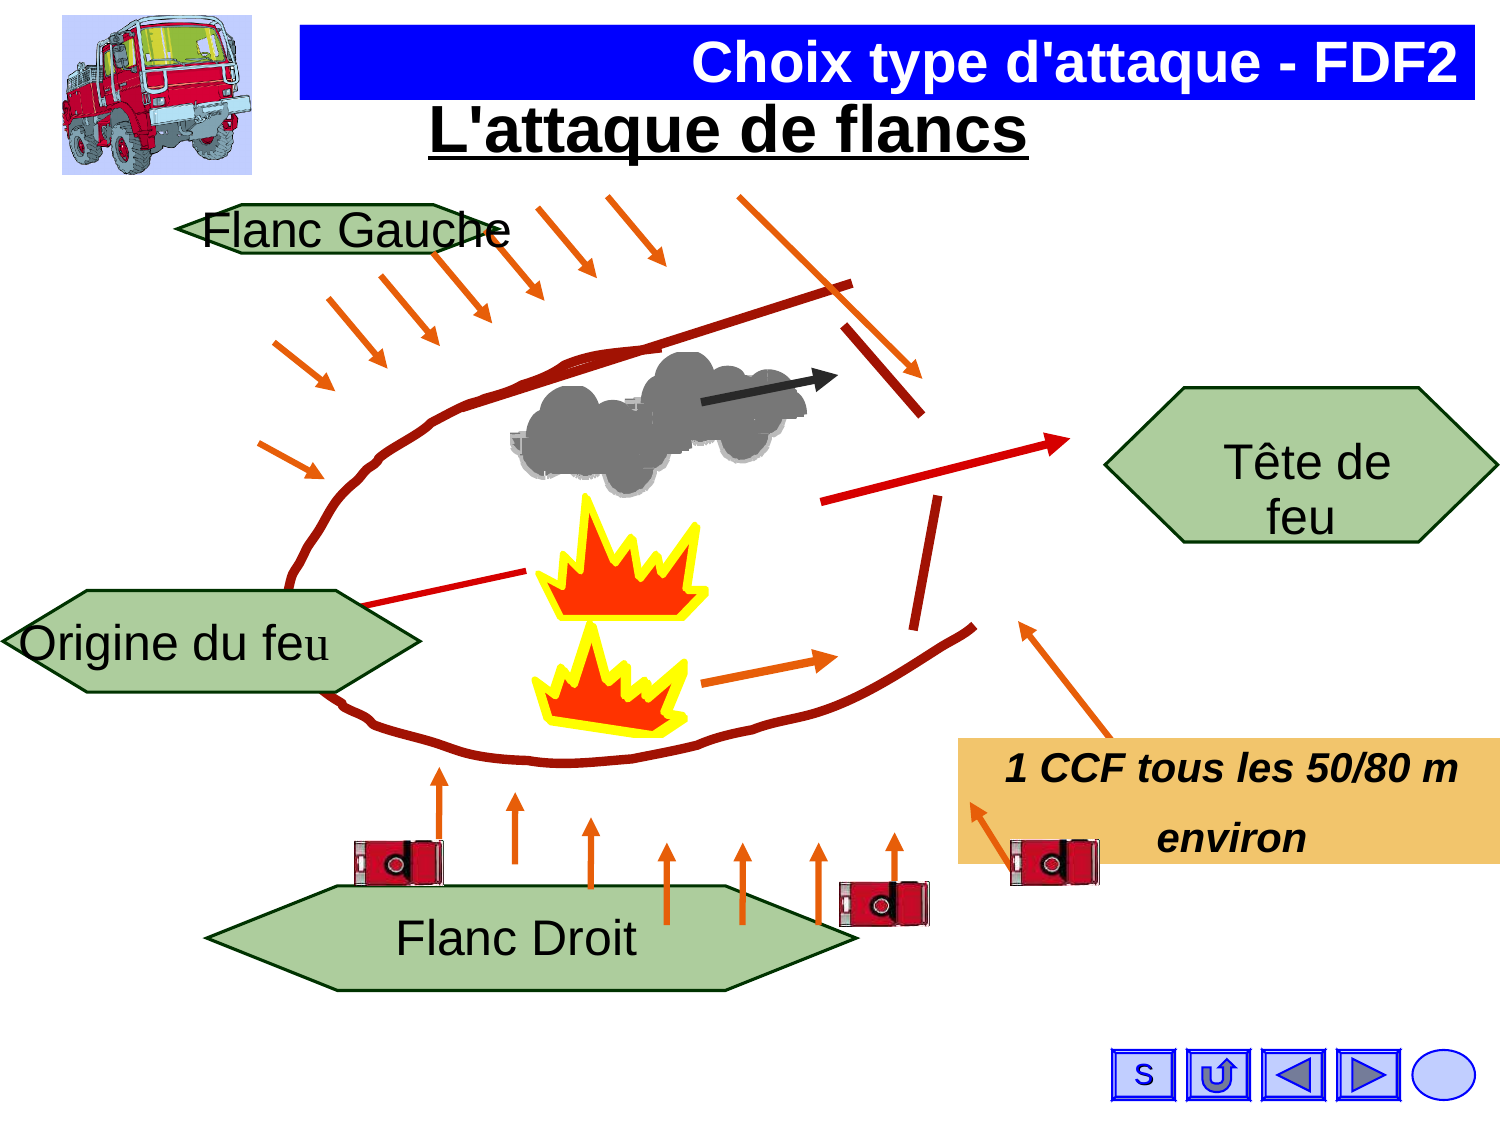

Choix type d'attaque - FDF2
L'attaque de flancs
Flanc Gauche
 Tête de feu
Origine du feu
1 CCF tous les 50/80 m
environ
Flanc Droit